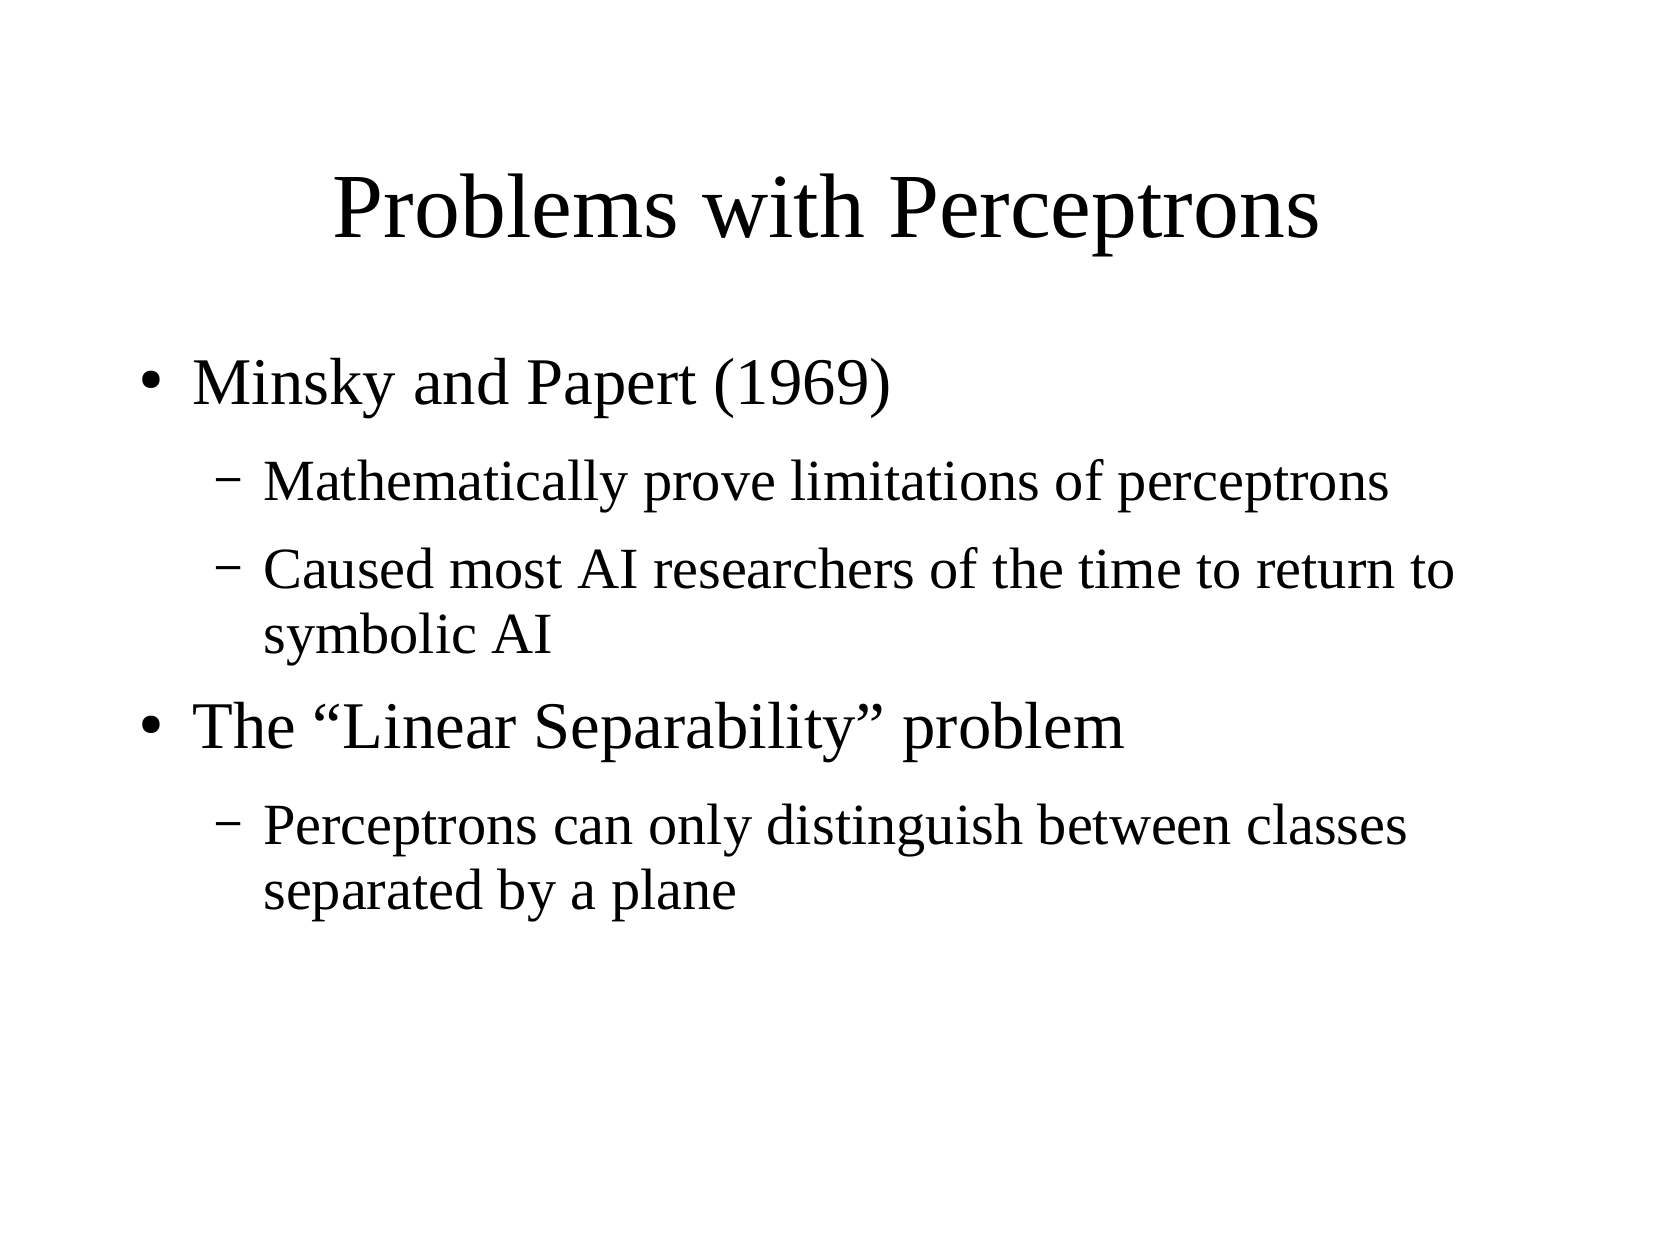

# Problems with Perceptrons
Minsky and Papert (1969)
Mathematically prove limitations of perceptrons
Caused most AI researchers of the time to return to symbolic AI
The “Linear Separability” problem
Perceptrons can only distinguish between classes separated by a plane